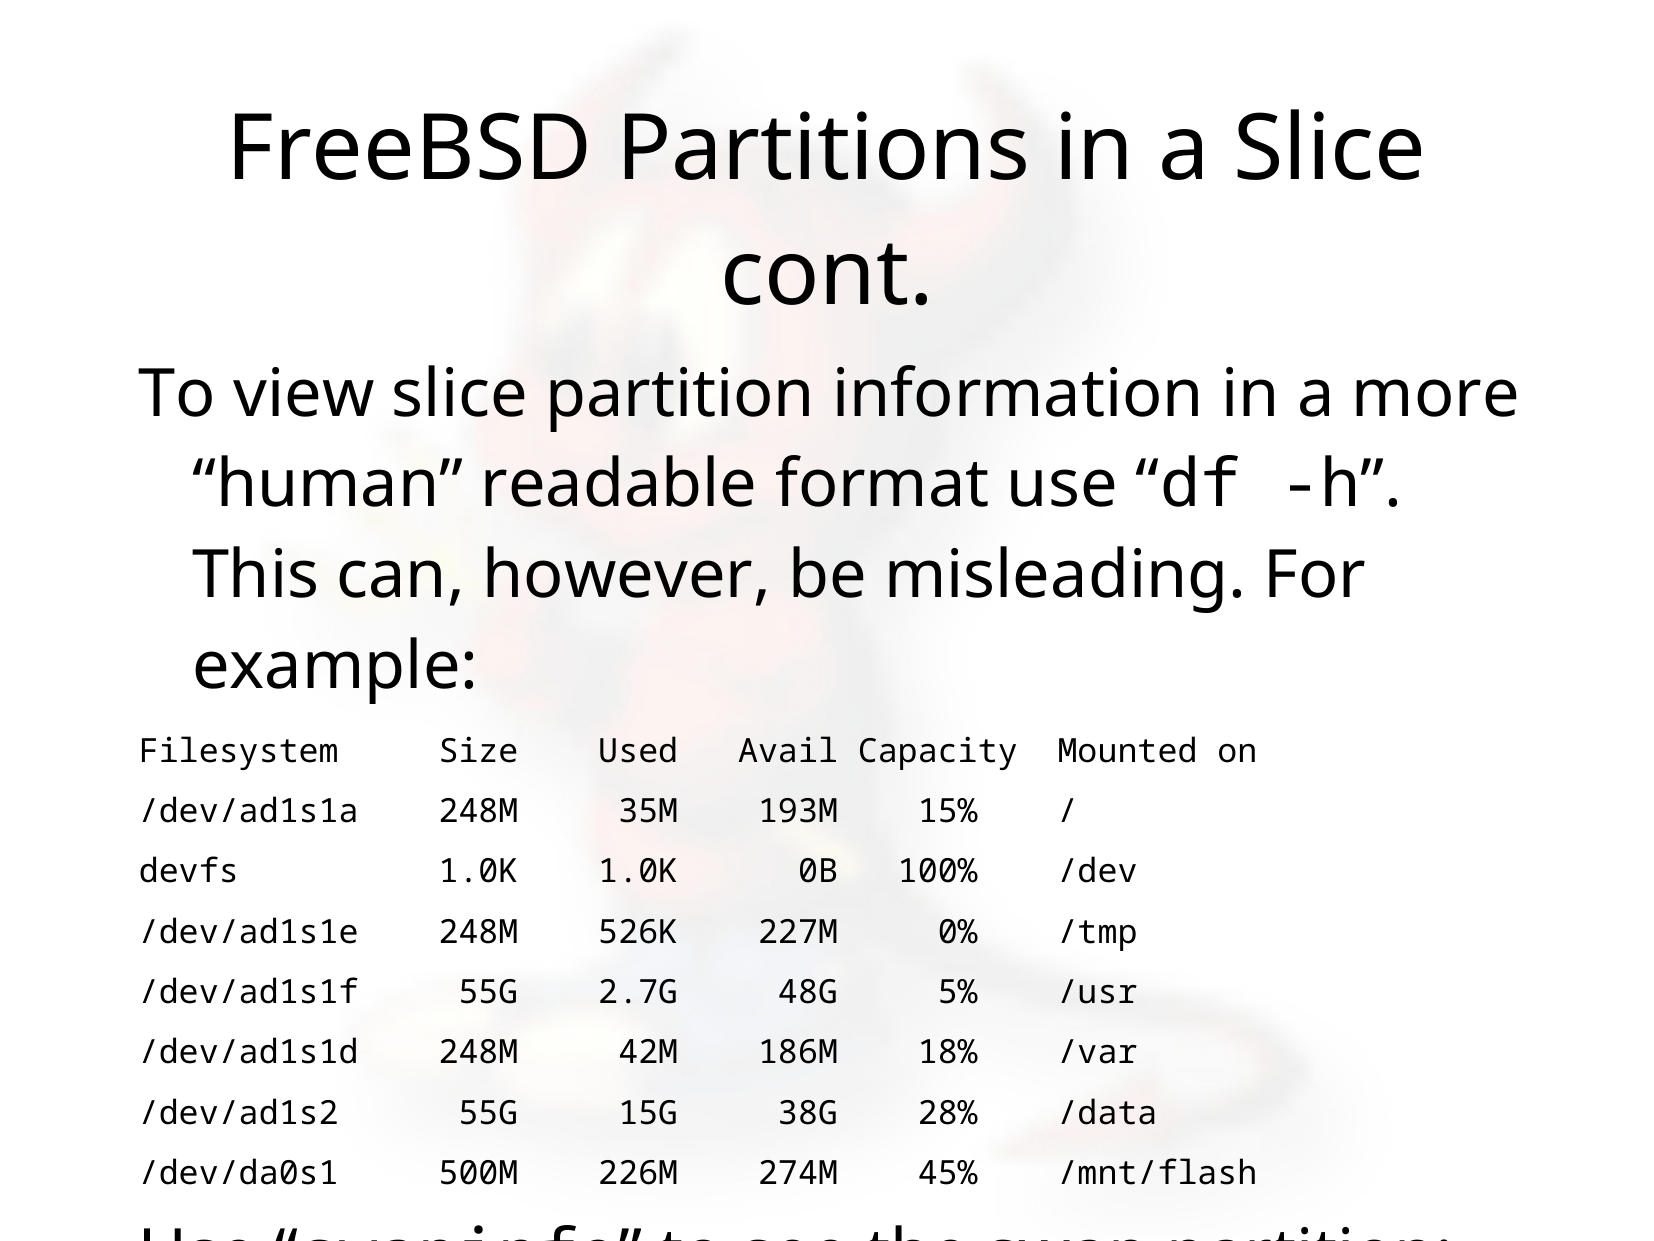

# FreeBSD Partitions in a Slice cont.
To view slice partition information in a more “human” readable format use “df -h”. This can, however, be misleading. For example:
Filesystem Size Used Avail Capacity Mounted on
/dev/ad1s1a 248M 35M 193M 15% /
devfs 1.0K 1.0K 0B 100% /dev
/dev/ad1s1e 248M 526K 227M 0% /tmp
/dev/ad1s1f 55G 2.7G 48G 5% /usr
/dev/ad1s1d 248M 42M 186M 18% /var
/dev/ad1s2 55G 15G 38G 28% /data
/dev/da0s1 500M 226M 274M 45% /mnt/flash
Use “swapinfo” to see the swap partition:
Device 1K-blocks Used Avail Capacity
/dev/ad1s1b 1022784 124 1022660 0%